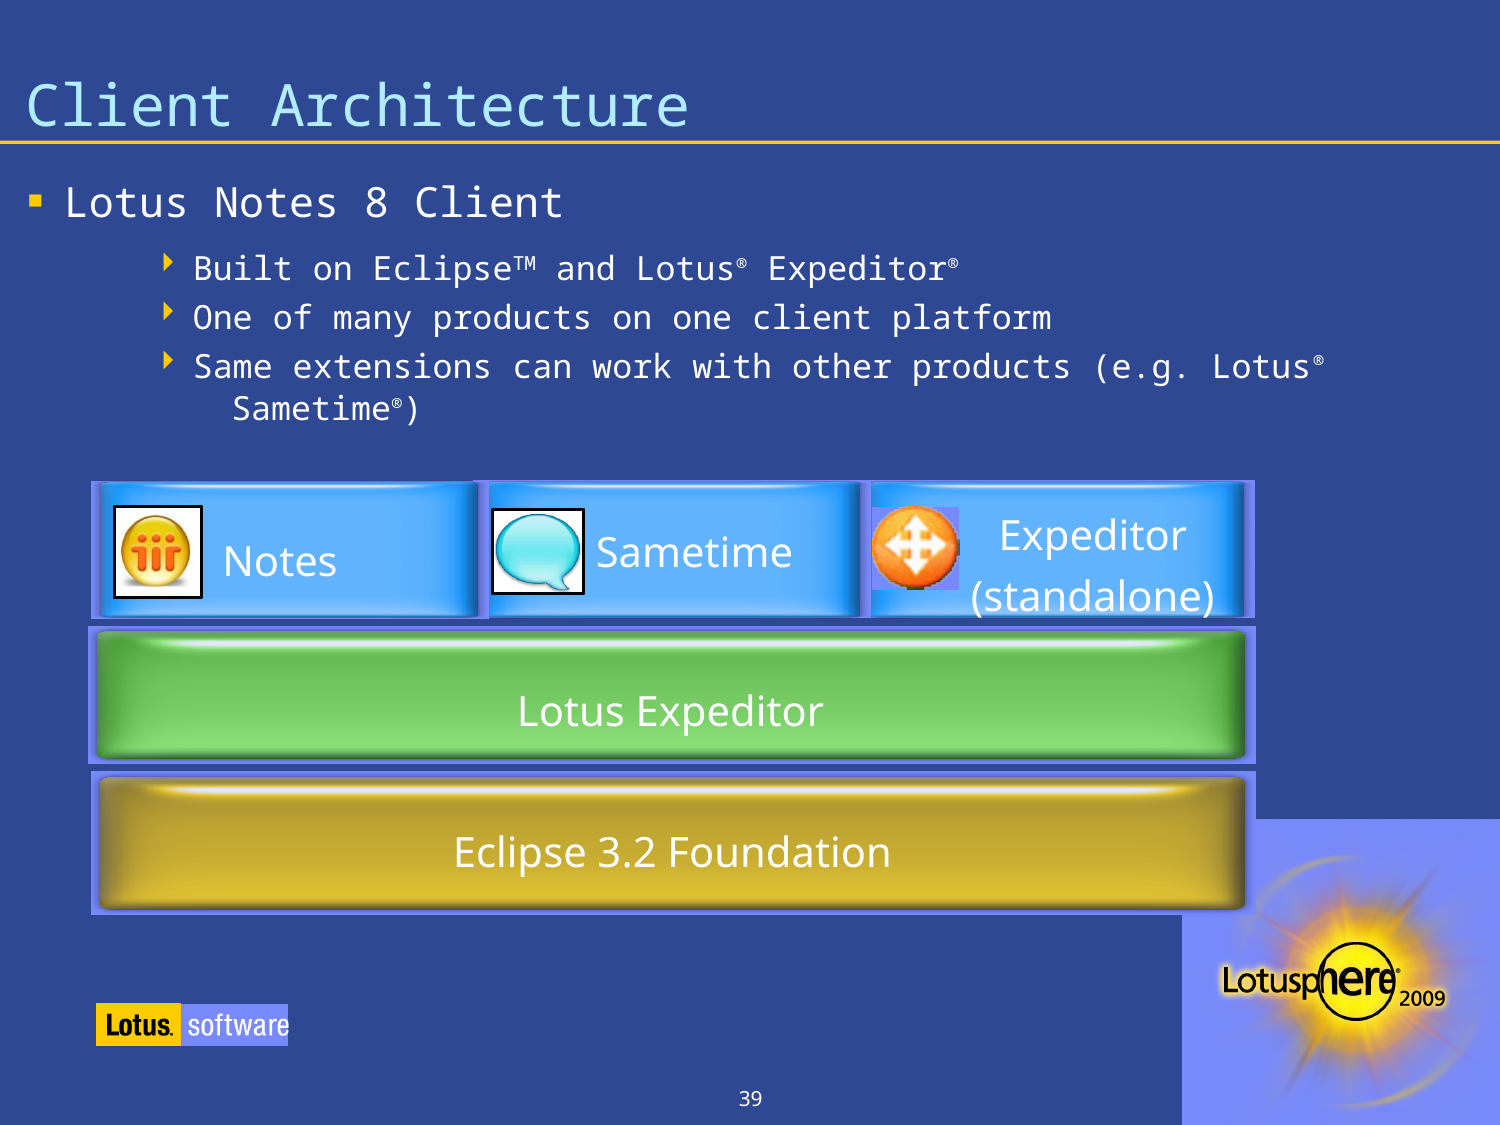

# Client Architecture
Lotus Notes 8 Client
Built on EclipseTM and Lotus® Expeditor®
One of many products on one client platform
Same extensions can work with other products (e.g. Lotus® Sametime®)
Expeditor (standalone)
Sametime
Notes
Lotus Expeditor
Eclipse 3.2 Foundation
39